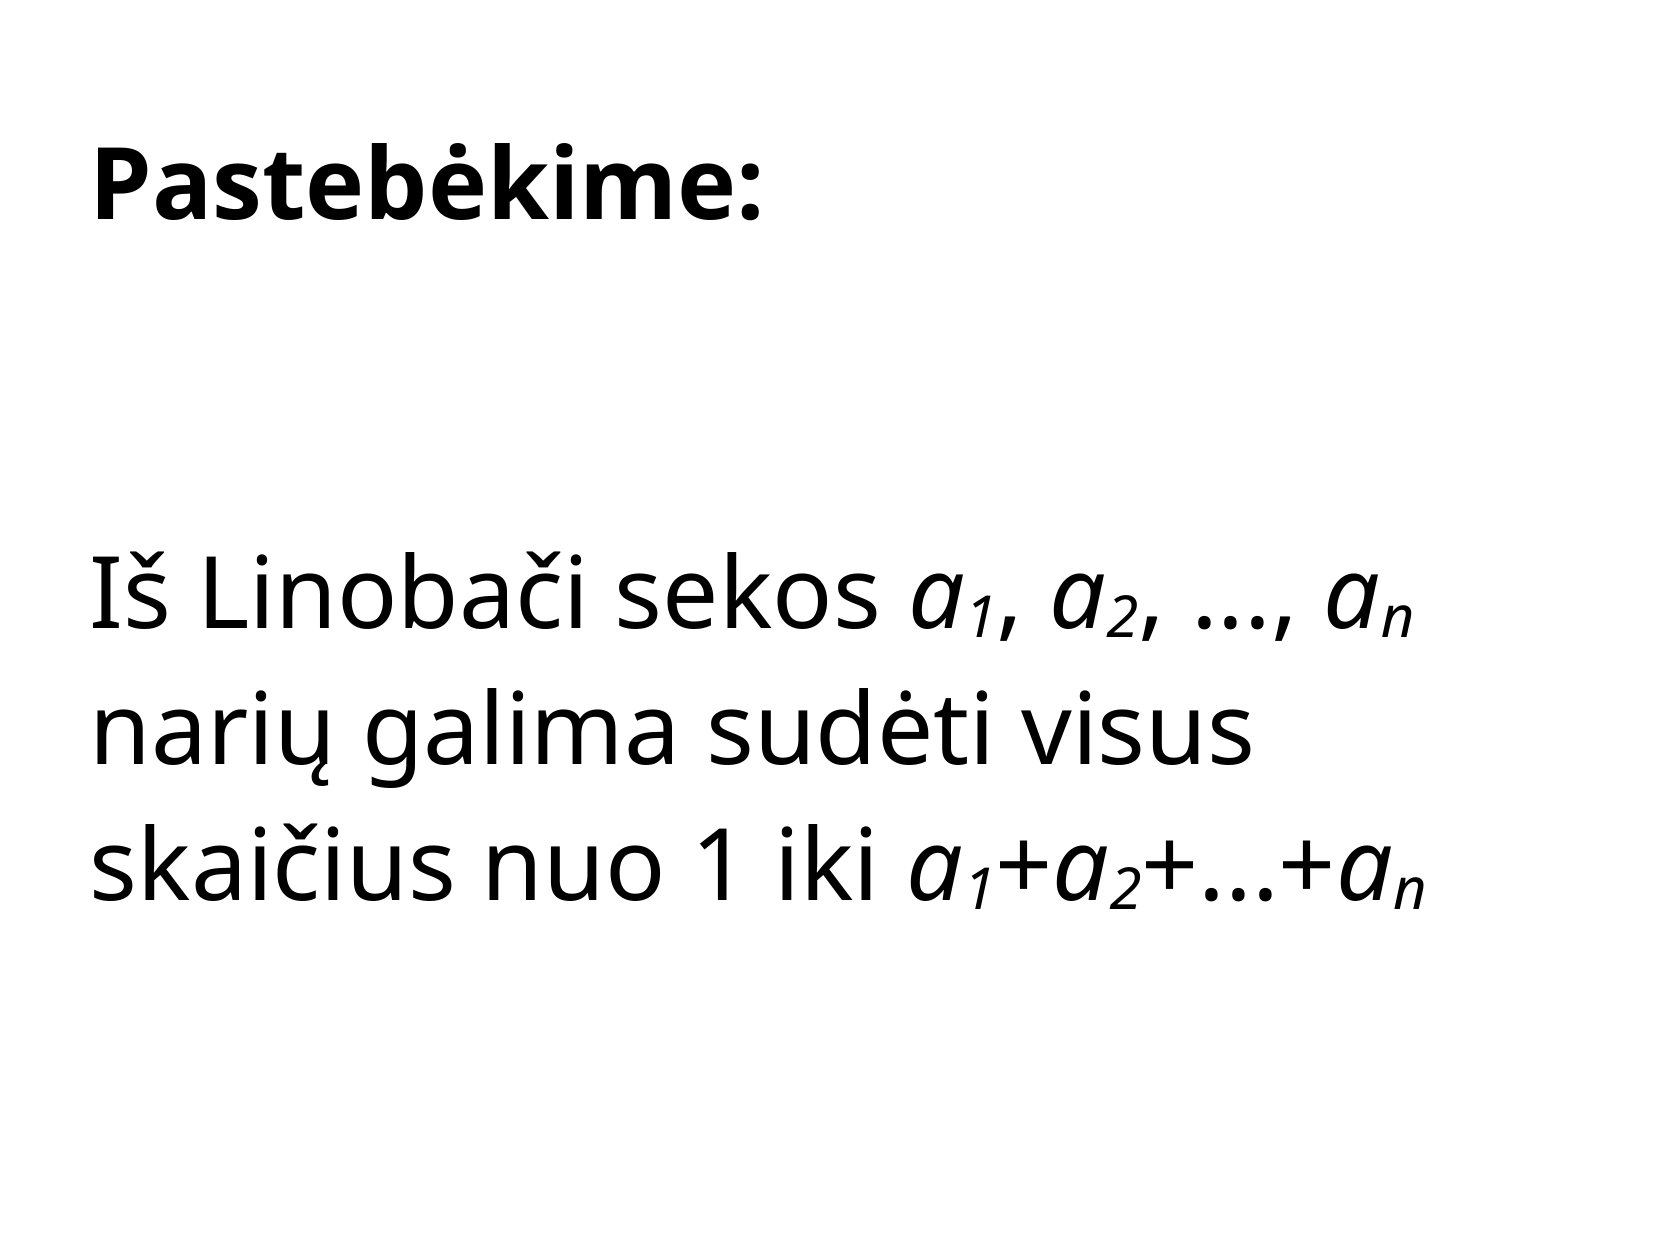

Pastebėkime:
Iš Linobači sekos a1, a2, ..., an narių galima sudėti visus skaičius nuo 1 iki a1+a2+...+an